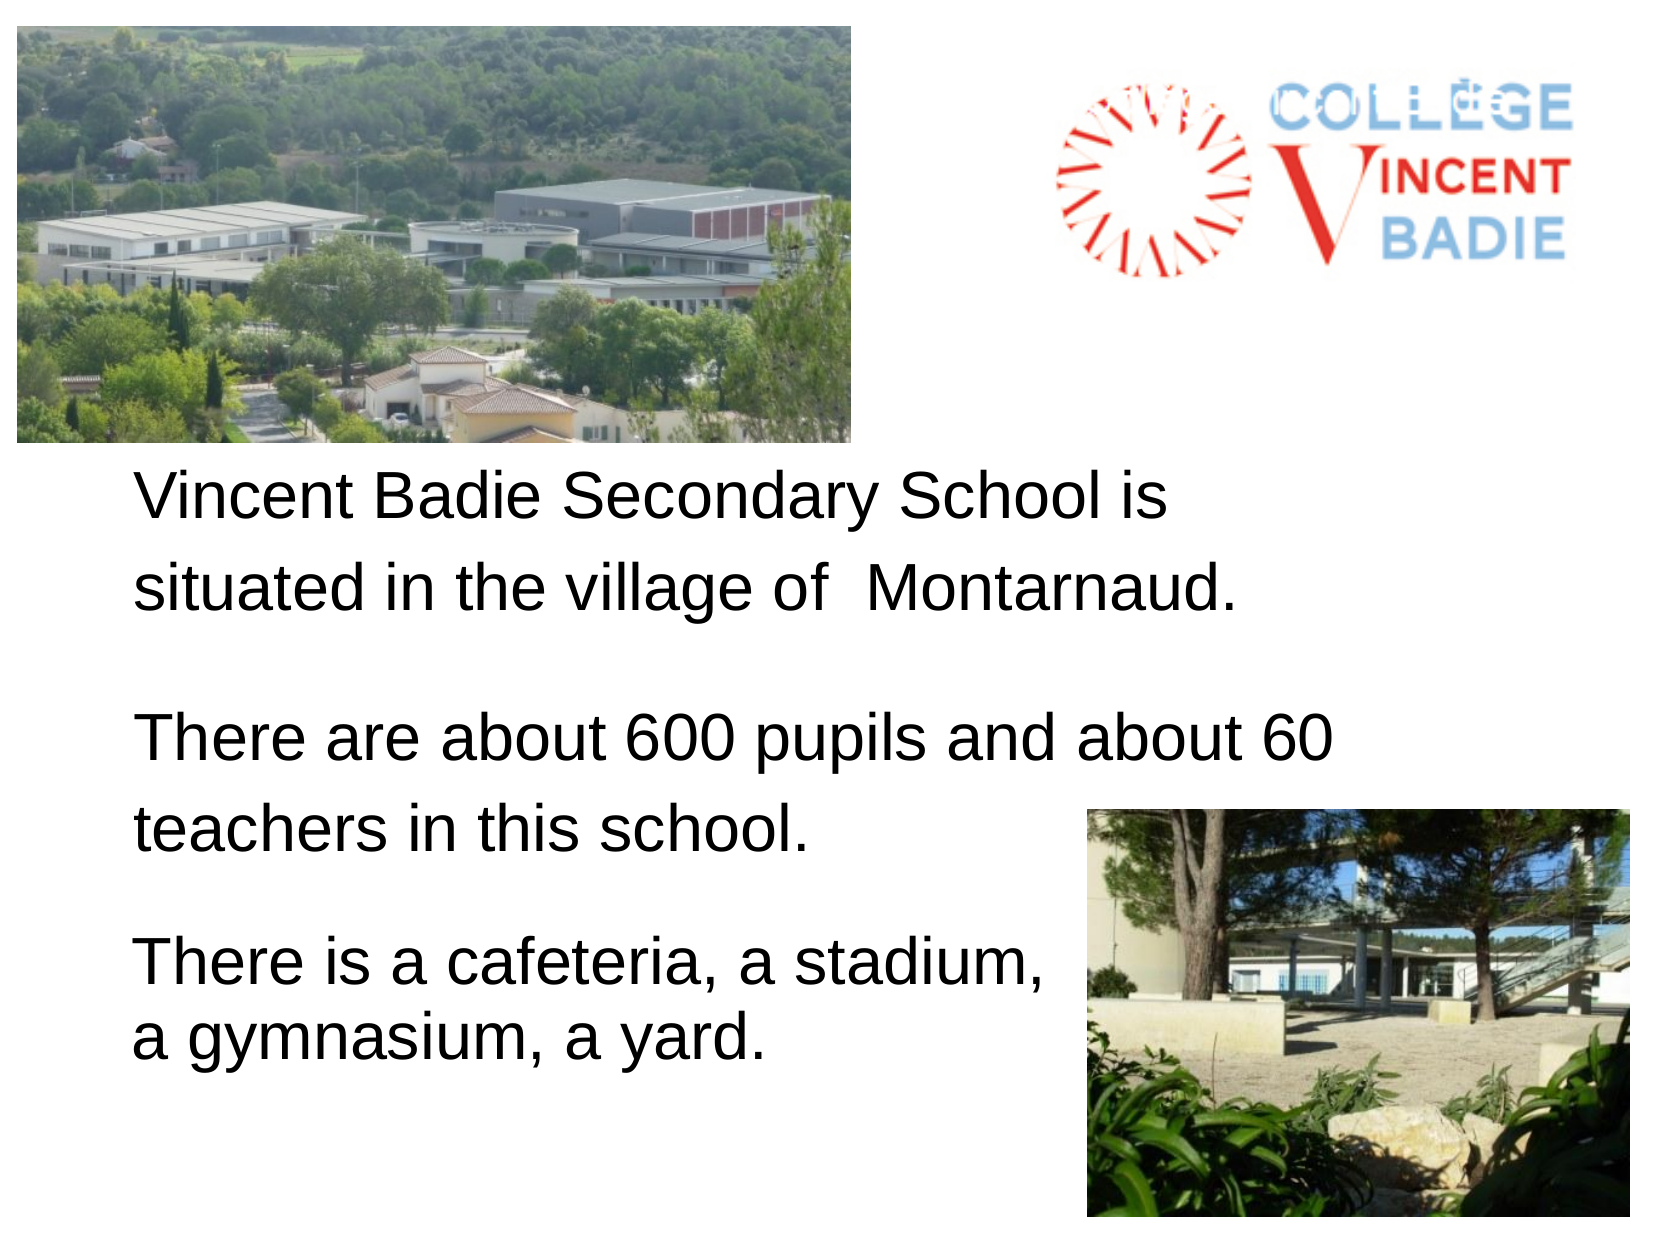

Vincent Badie Secondary School is
situated in the village of Montarnaud.
There are about 600 pupils and about 60
teachers in this school.
There is a cafeteria, a stadium,
a gymnasium, a yard.